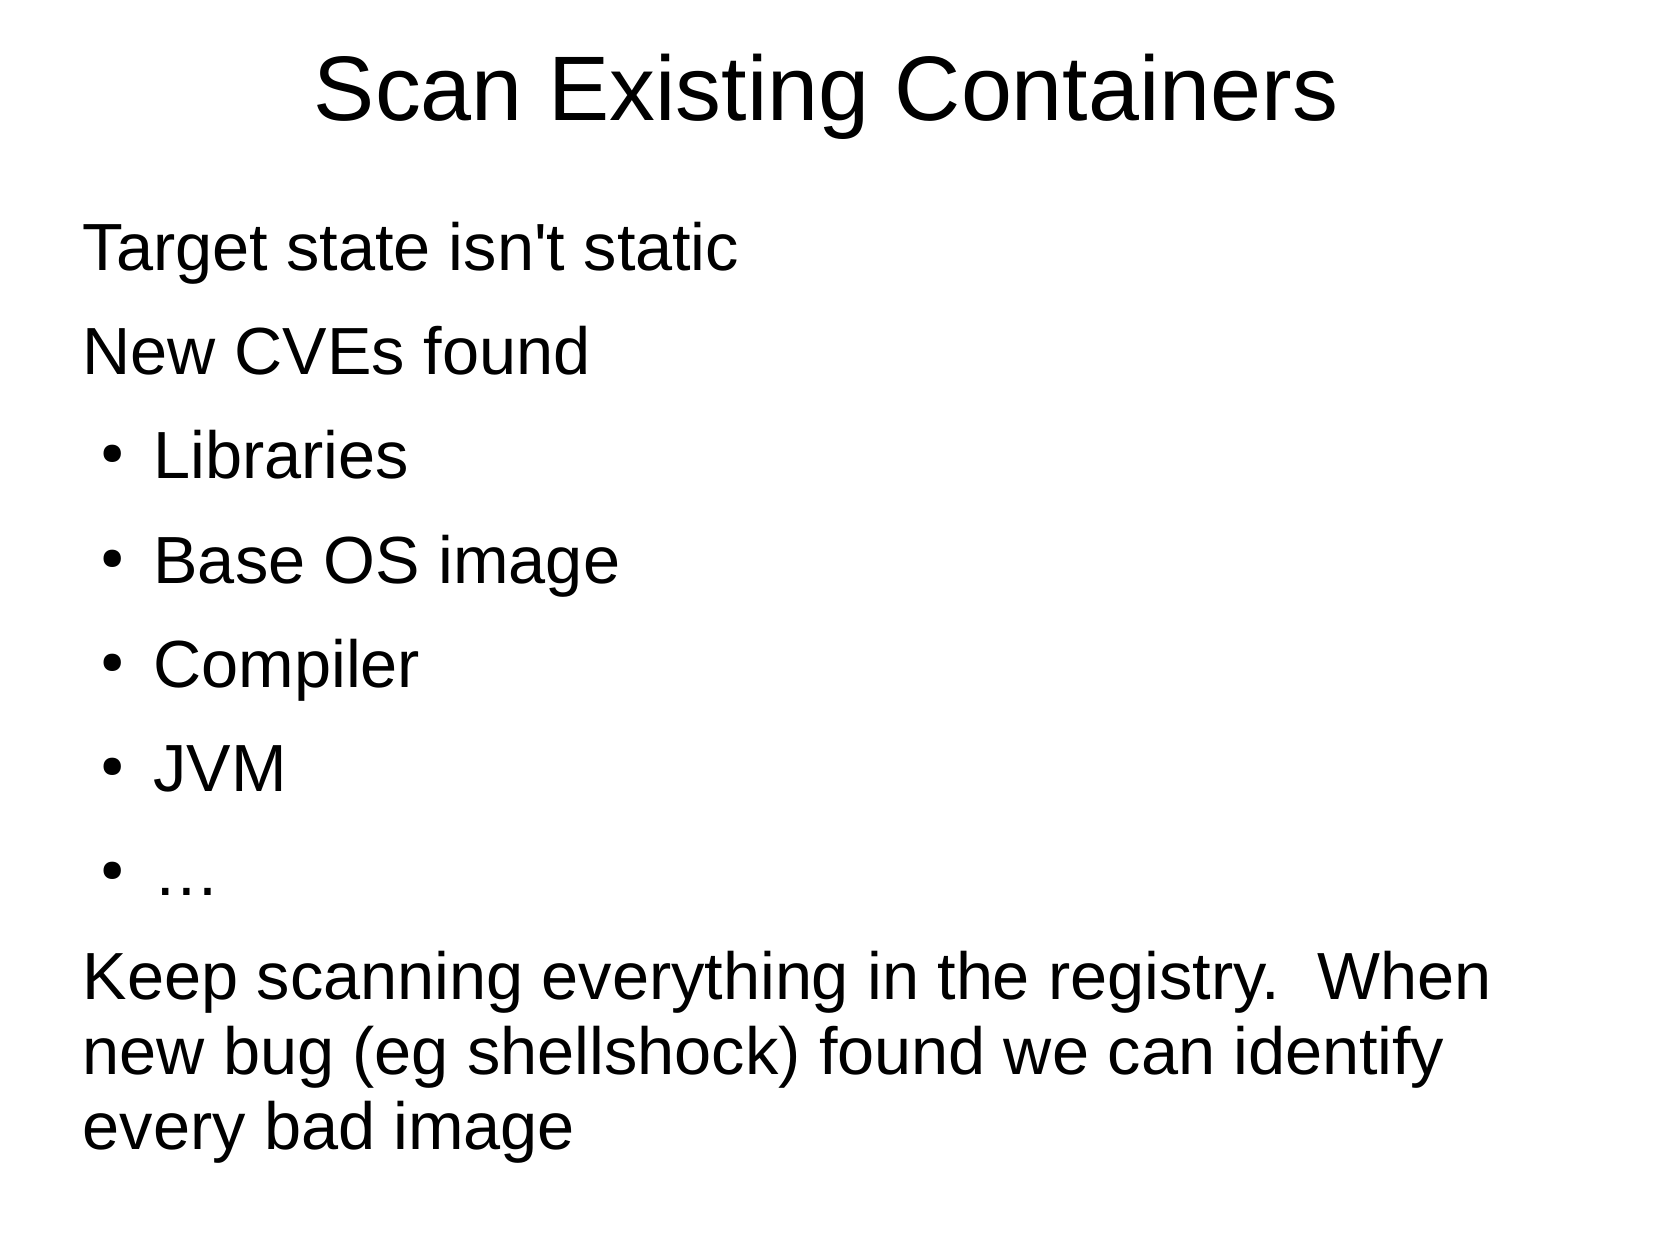

# Scan Existing Containers
Target state isn't static
New CVEs found
Libraries
Base OS image
Compiler
JVM
…
Keep scanning everything in the registry. When new bug (eg shellshock) found we can identify every bad image